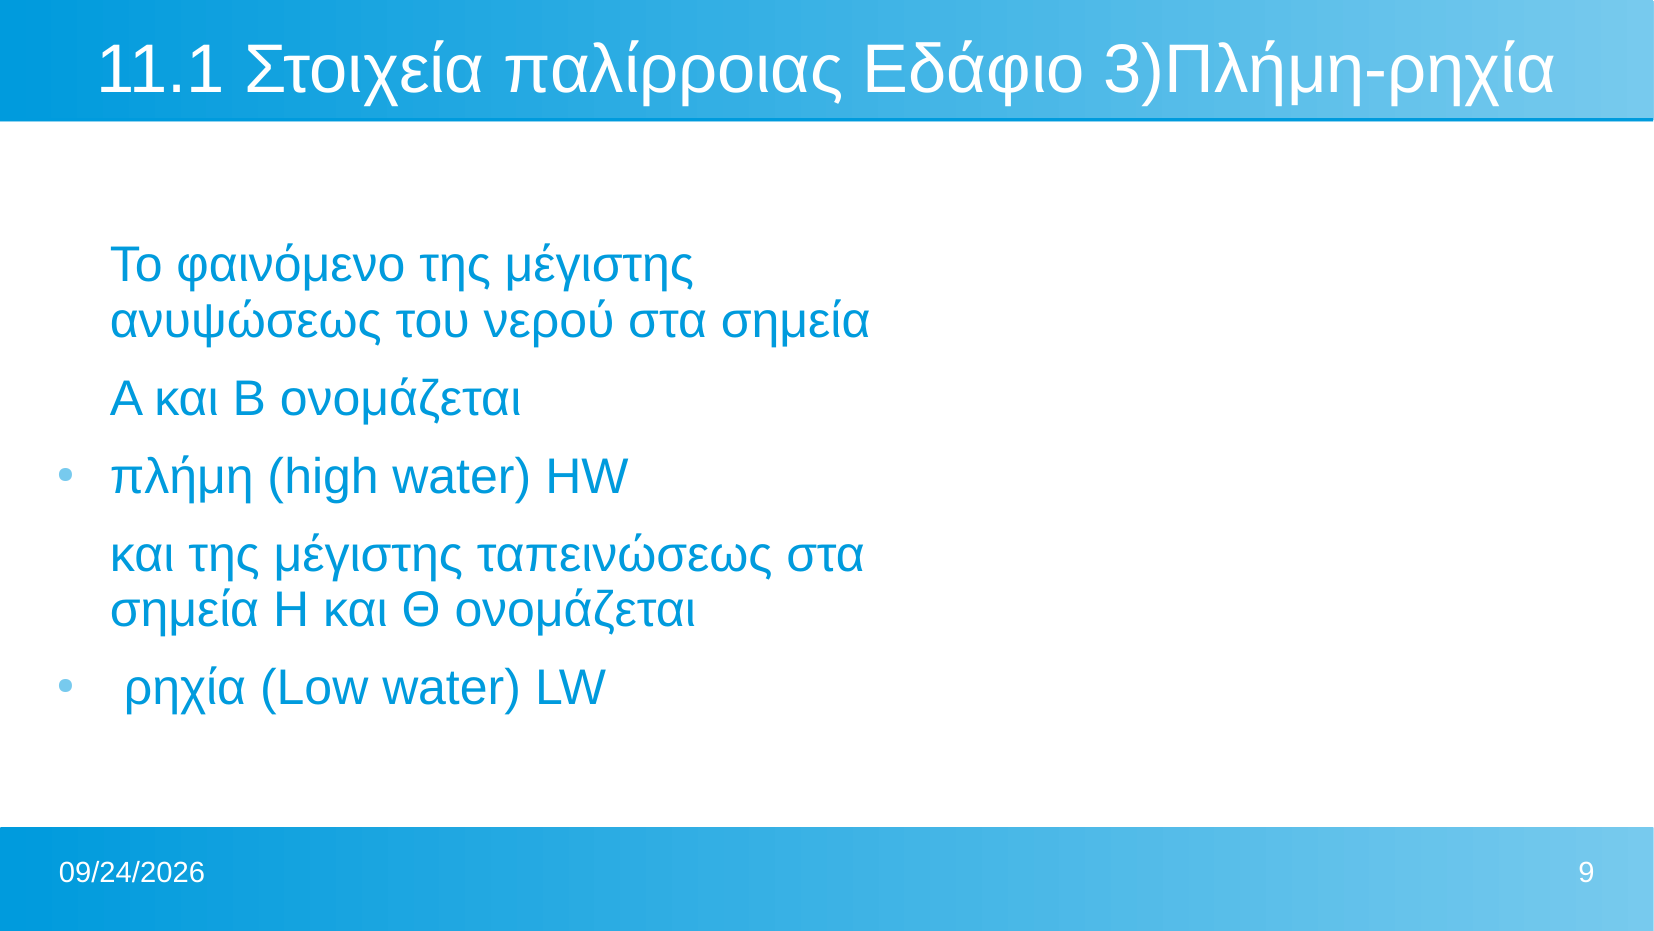

# 11.1 Στοιχεία παλίρροιας Εδάφιο 3)Πλήμη-ρηχία
Το φαινόμενο της μέγιστης ανυψώσεως του νερού στα σημεία
Α και Β ονομάζεται
πλήμη (high water) ΗW
και της μέγιστης ταπεινώσεως στα σημεία Η και Θ ονομάζεται
 ρηχία (Low water) LW
9